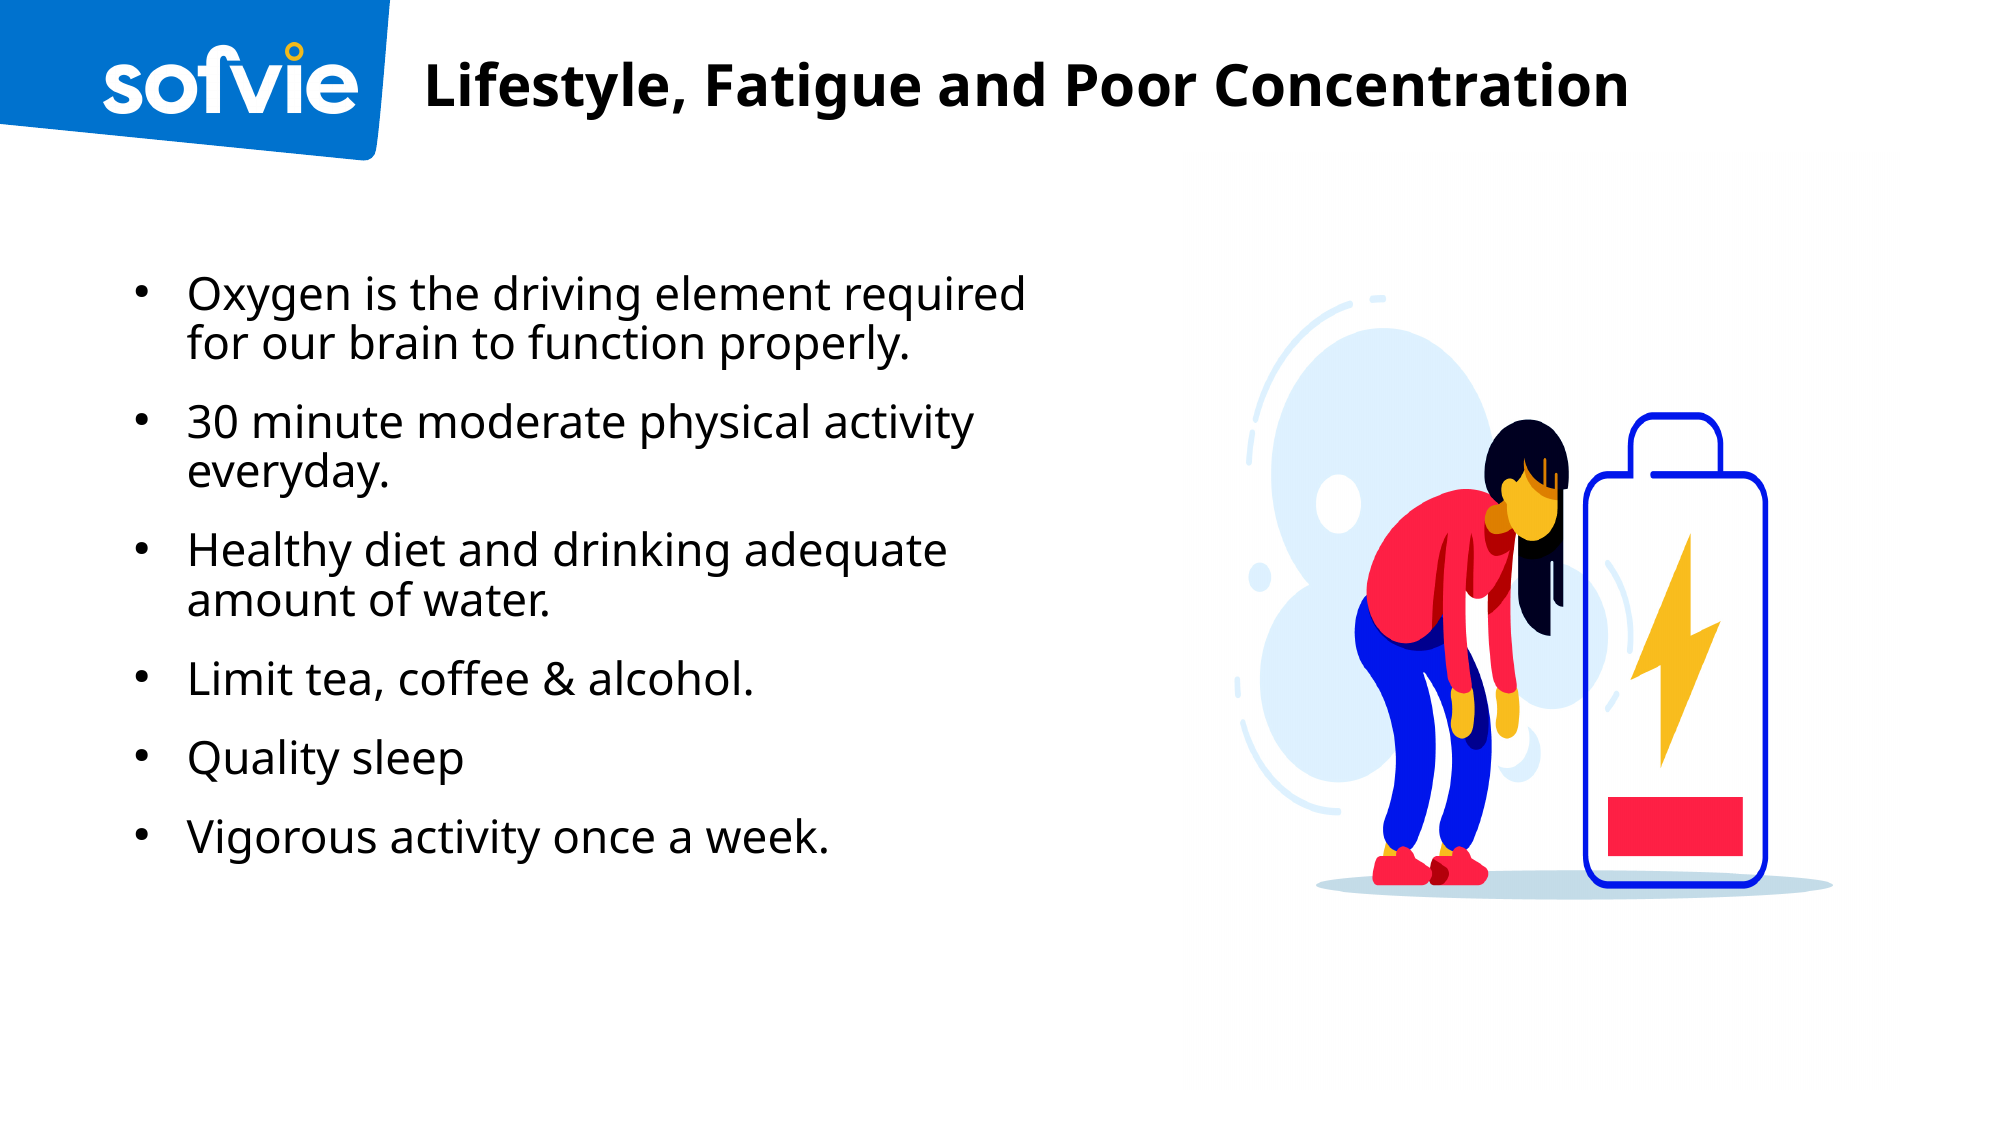

# Lifestyle, Fatigue and Poor Concentration
Oxygen is the driving element required for our brain to function properly.
30 minute moderate physical activity everyday.
Healthy diet and drinking adequate amount of water.
Limit tea, coffee & alcohol.
Quality sleep
Vigorous activity once a week.